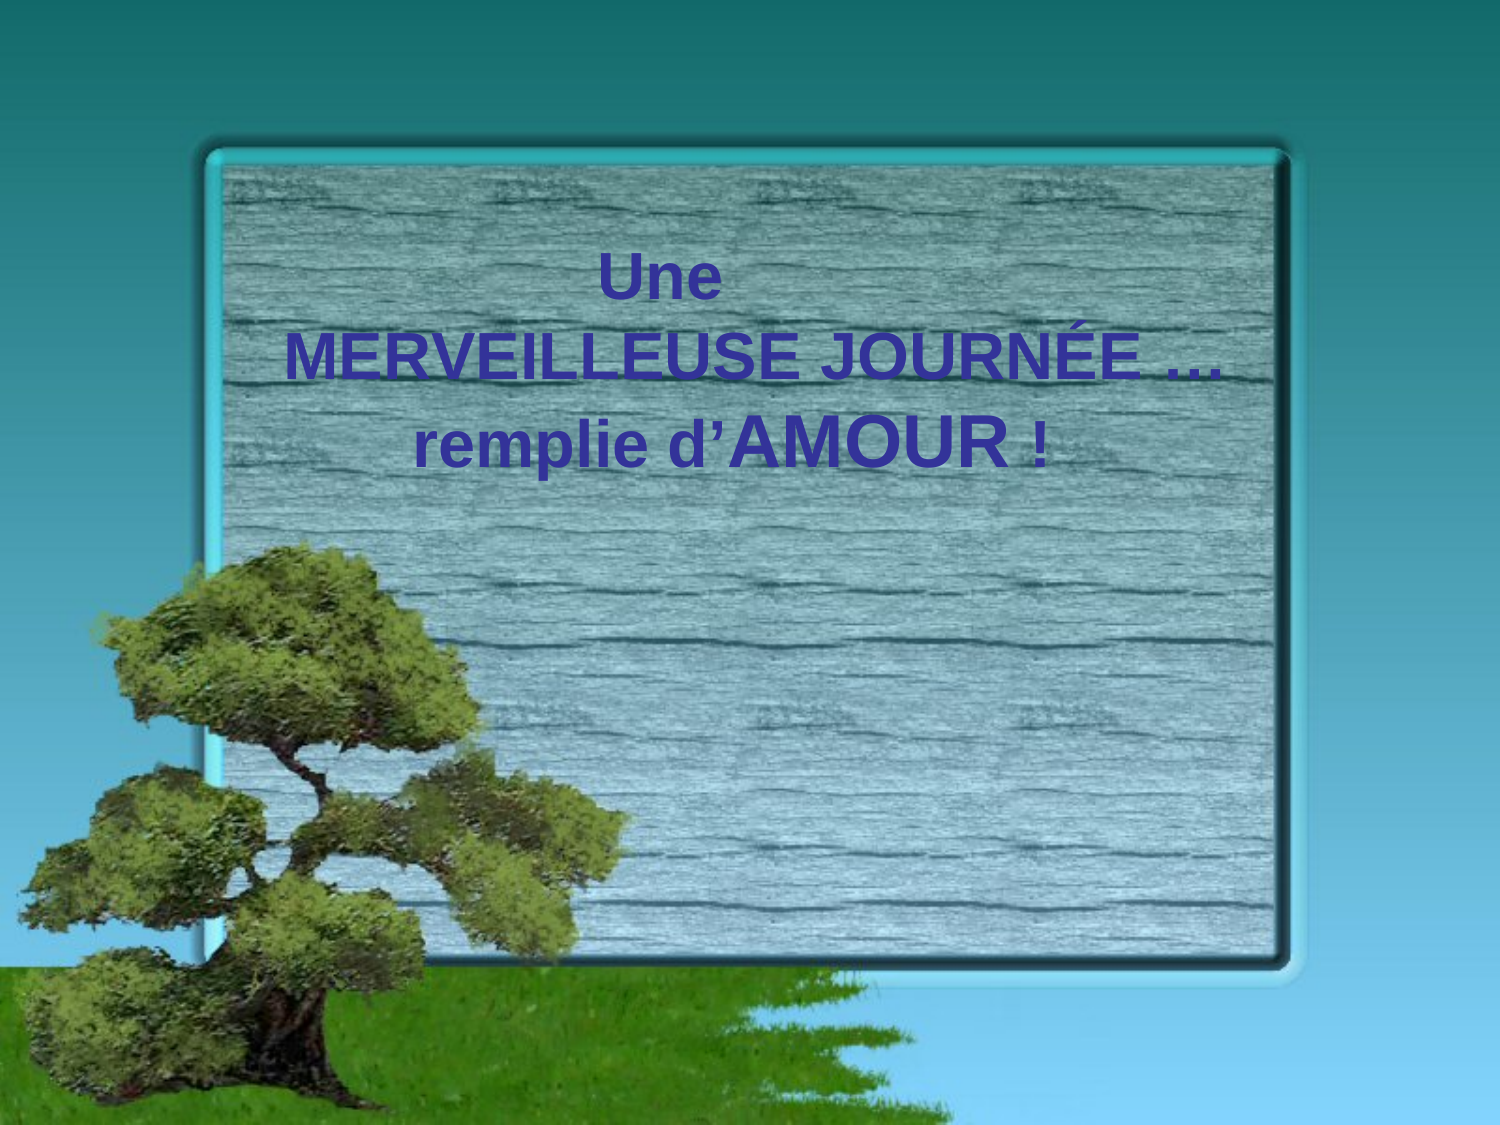

Une
 MERVEILLEUSE JOURNÉE …
 remplie d’AMOUR !